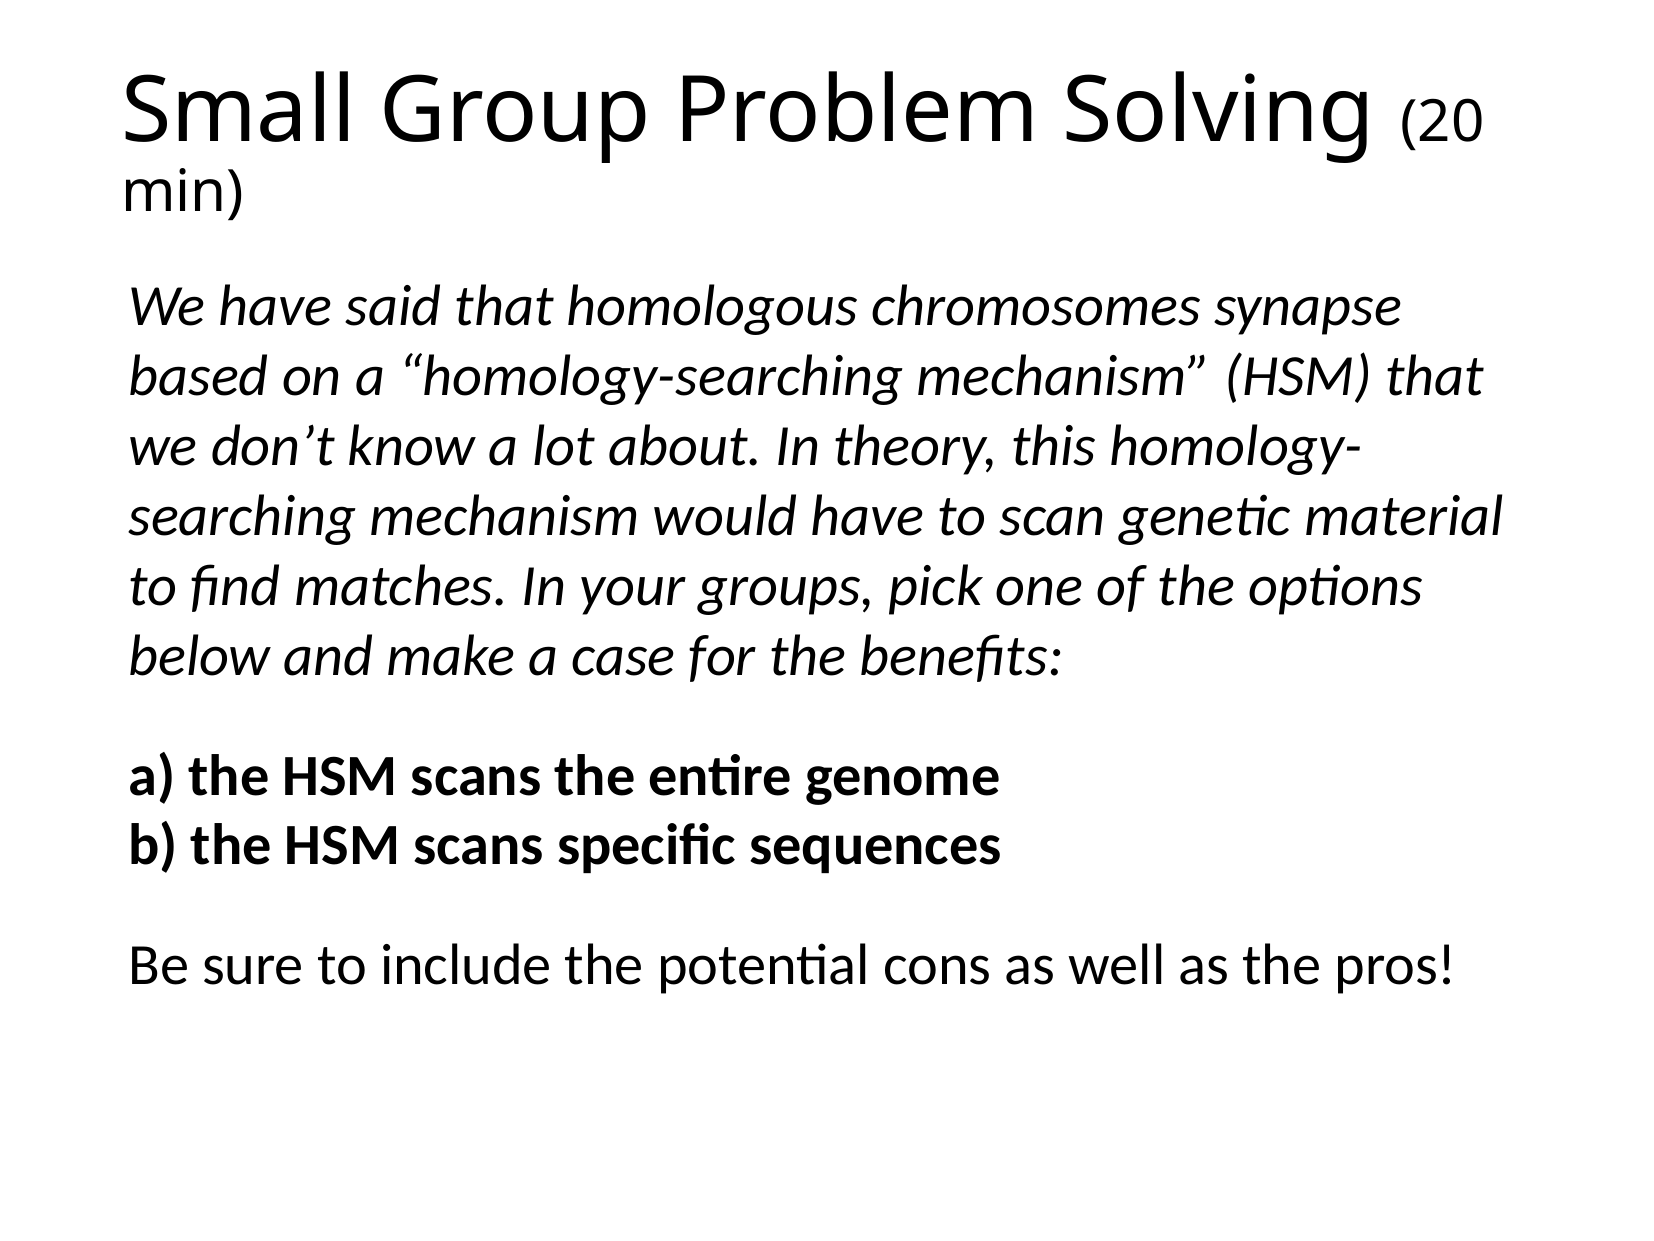

Small Group Problem Solving (20 min)
We have said that homologous chromosomes synapse based on a “homology-searching mechanism” (HSM) that we don’t know a lot about. In theory, this homology-searching mechanism would have to scan genetic material to find matches. In your groups, pick one of the options below and make a case for the benefits:
a) the HSM scans the entire genome
b) the HSM scans specific sequences
Be sure to include the potential cons as well as the pros!